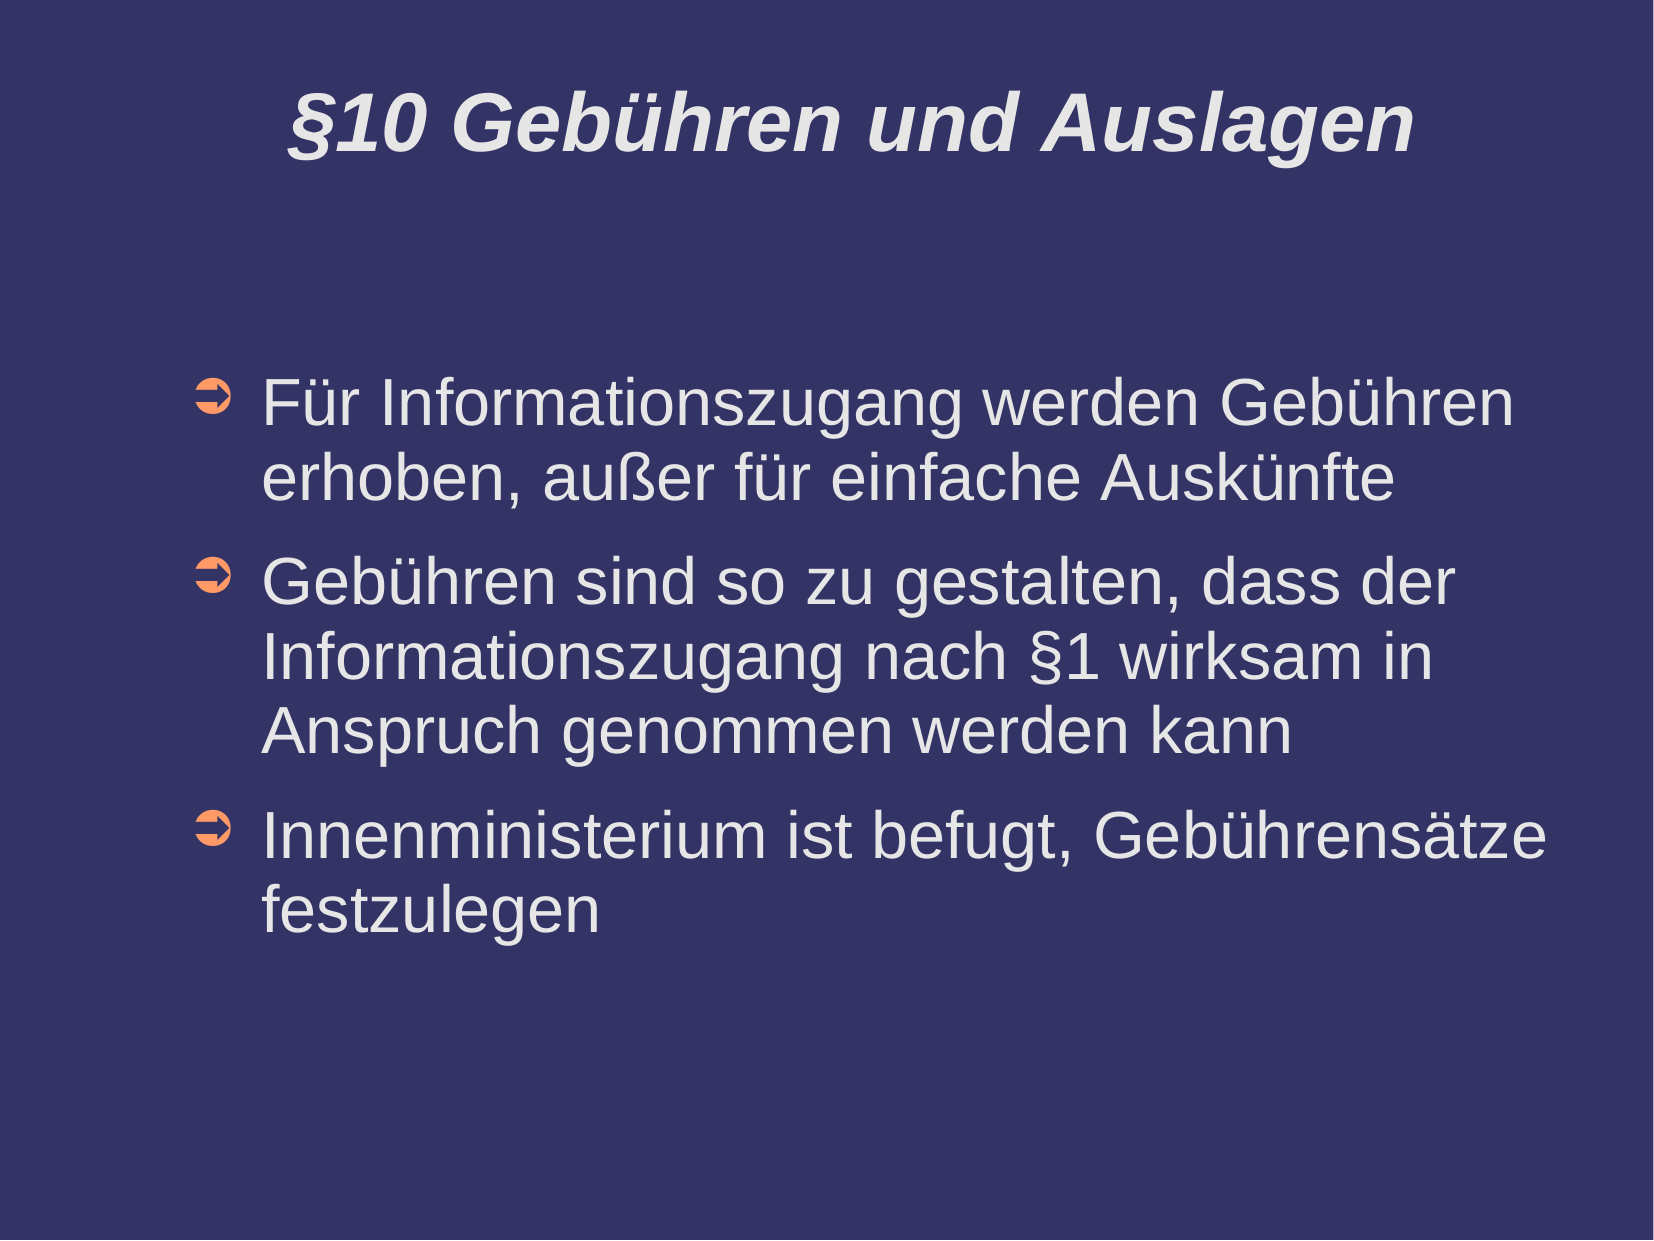

# §10 Gebühren und Auslagen
Für Informationszugang werden Gebühren erhoben, außer für einfache Auskünfte
Gebühren sind so zu gestalten, dass der Informationszugang nach §1 wirksam in Anspruch genommen werden kann
Innenministerium ist befugt, Gebührensätze festzulegen